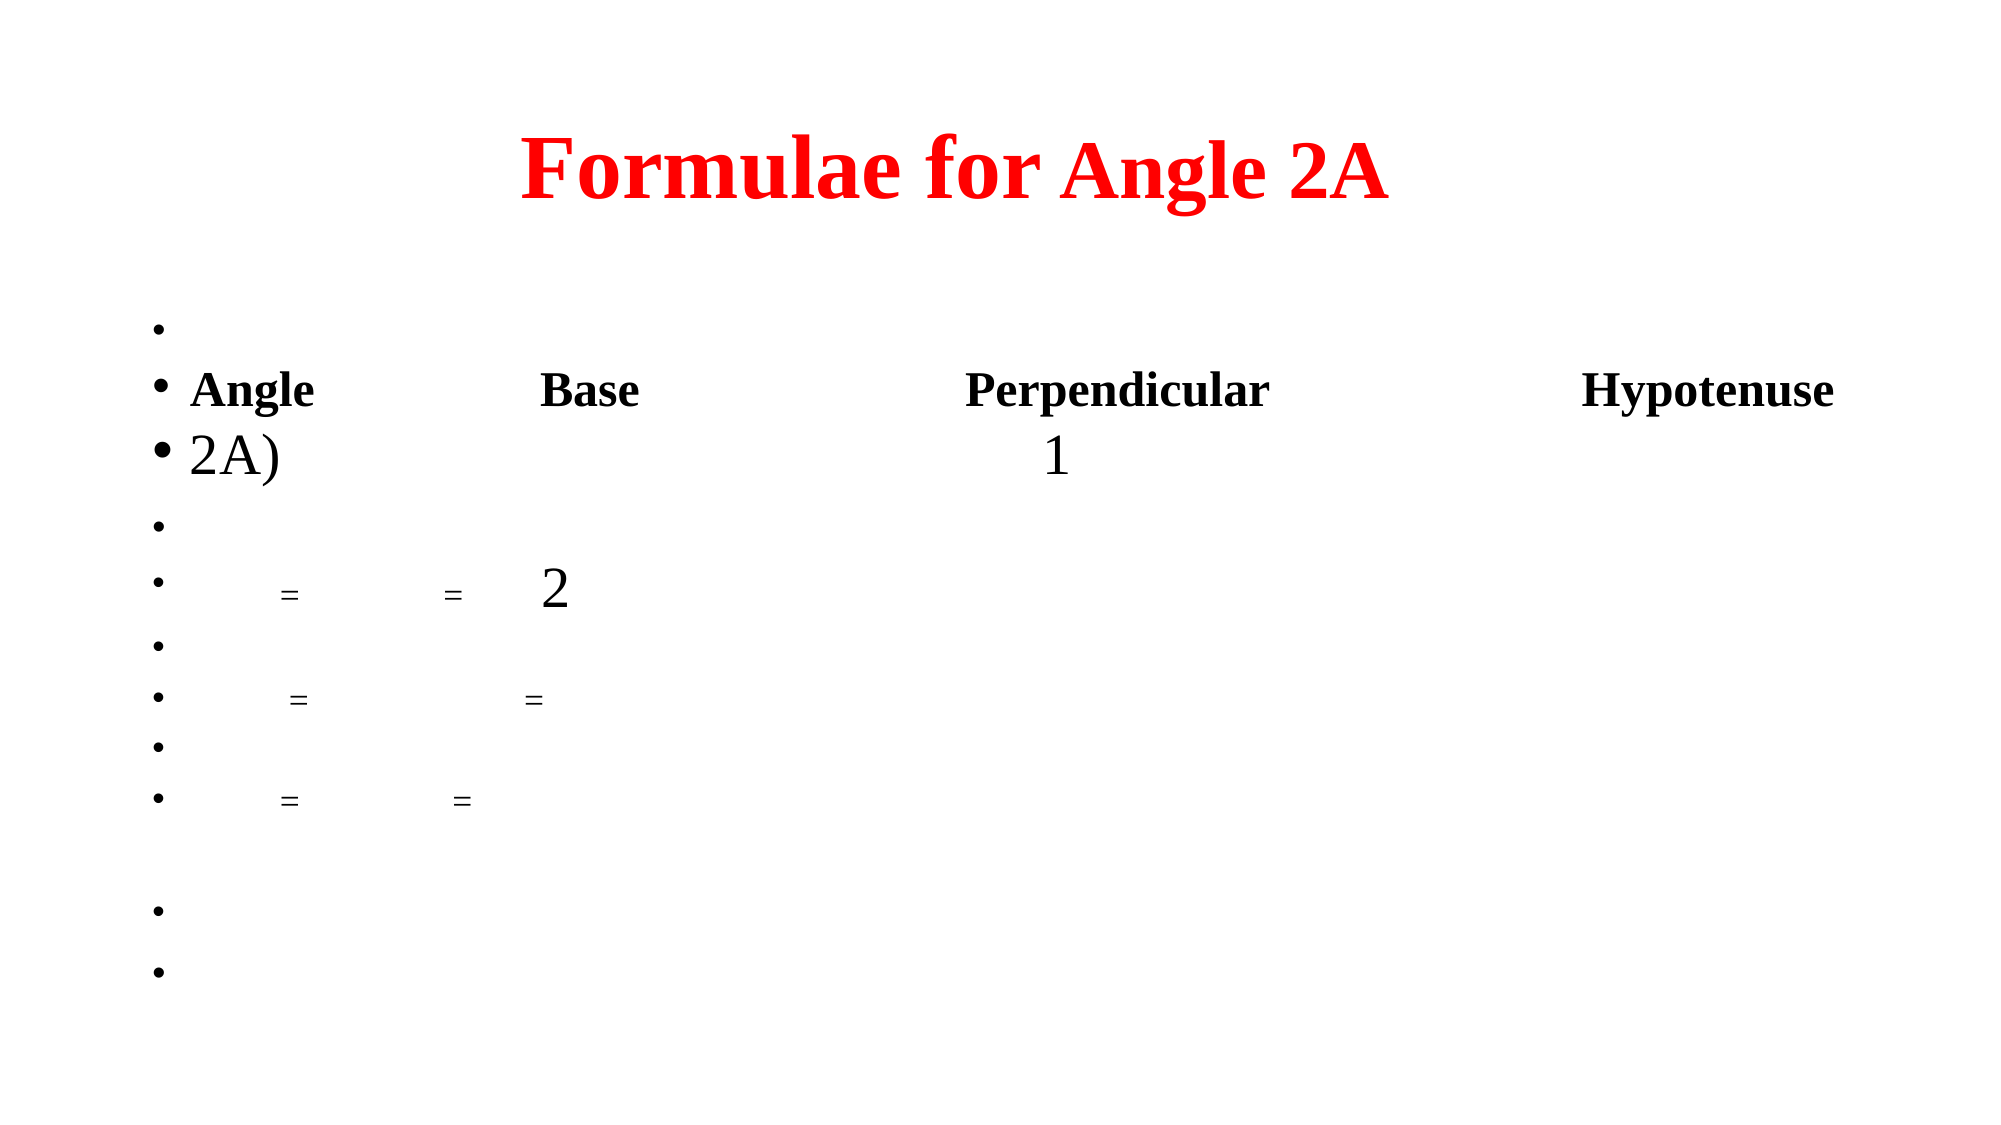

# Formulae for Angle 2A
Angle Base Perpendicular Hypotenuse
2A) 	 	 1
 = = 	 2
 = =
 = =